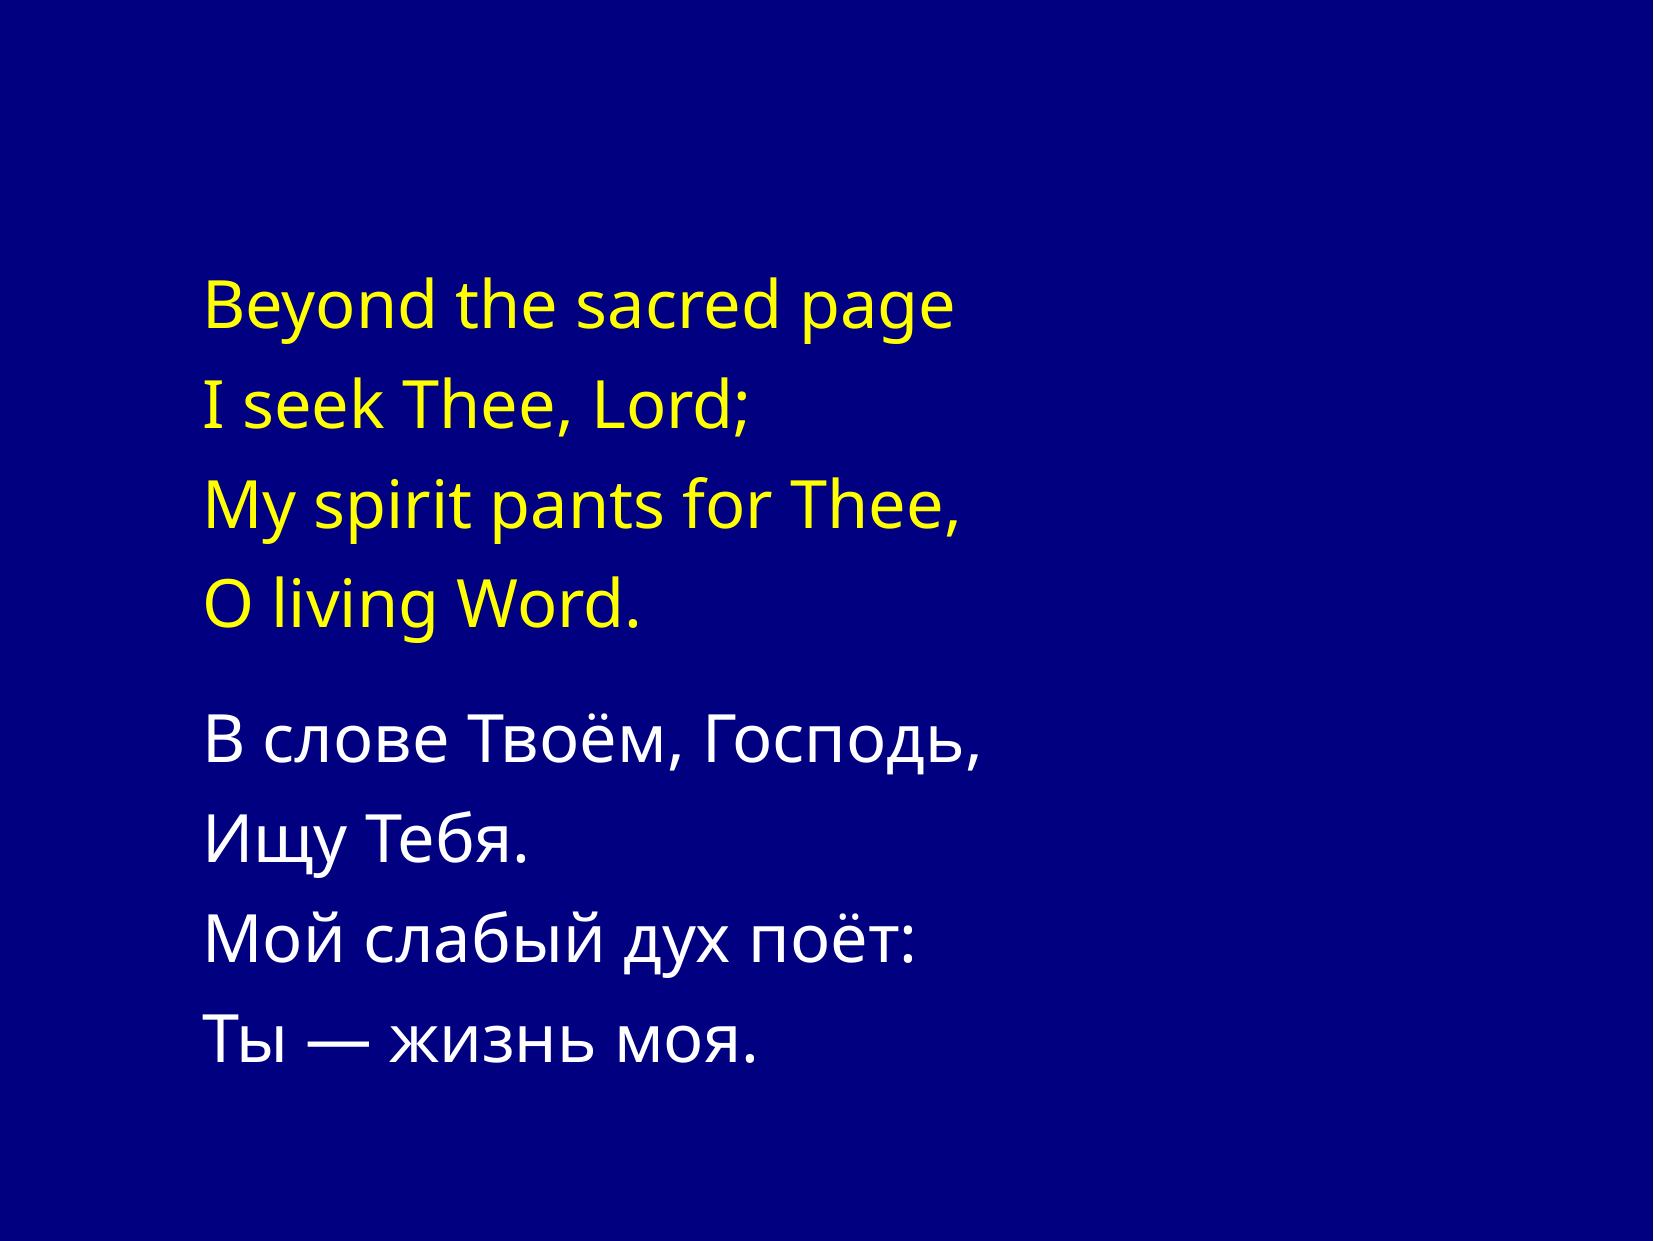

Beyond the sacred page
	I seek Thee, Lord;
	My spirit pants for Thee,
	O living Word.
	В слове Твоём, Господь,
	Ищу Тебя.
	Мой слабый дух поёт:
	Ты — жизнь моя.